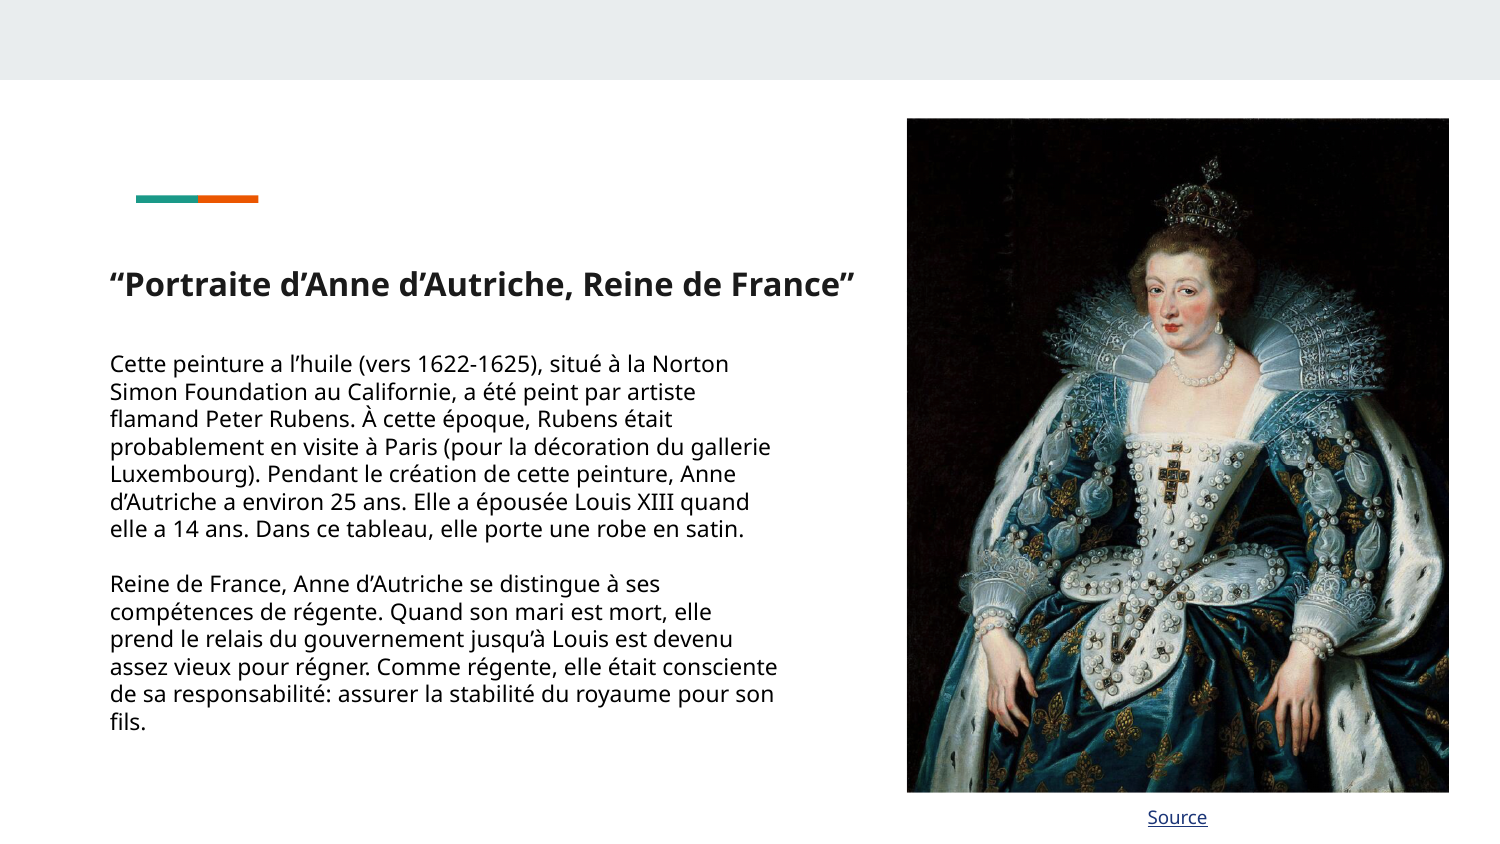

# “Portraite d’Anne d’Autriche, Reine de France”
Cette peinture a l’huile (vers 1622-1625), situé à la Norton Simon Foundation au Californie, a été peint par artiste flamand Peter Rubens. À cette époque, Rubens était probablement en visite à Paris (pour la décoration du gallerie Luxembourg). Pendant le création de cette peinture, Anne d’Autriche a environ 25 ans. Elle a épousée Louis XIII quand elle a 14 ans. Dans ce tableau, elle porte une robe en satin.
Reine de France, Anne d’Autriche se distingue à ses compétences de régente. Quand son mari est mort, elle prend le relais du gouvernement jusqu’à Louis est devenu assez vieux pour régner. Comme régente, elle était consciente de sa responsabilité: assurer la stabilité du royaume pour son fils.
Source